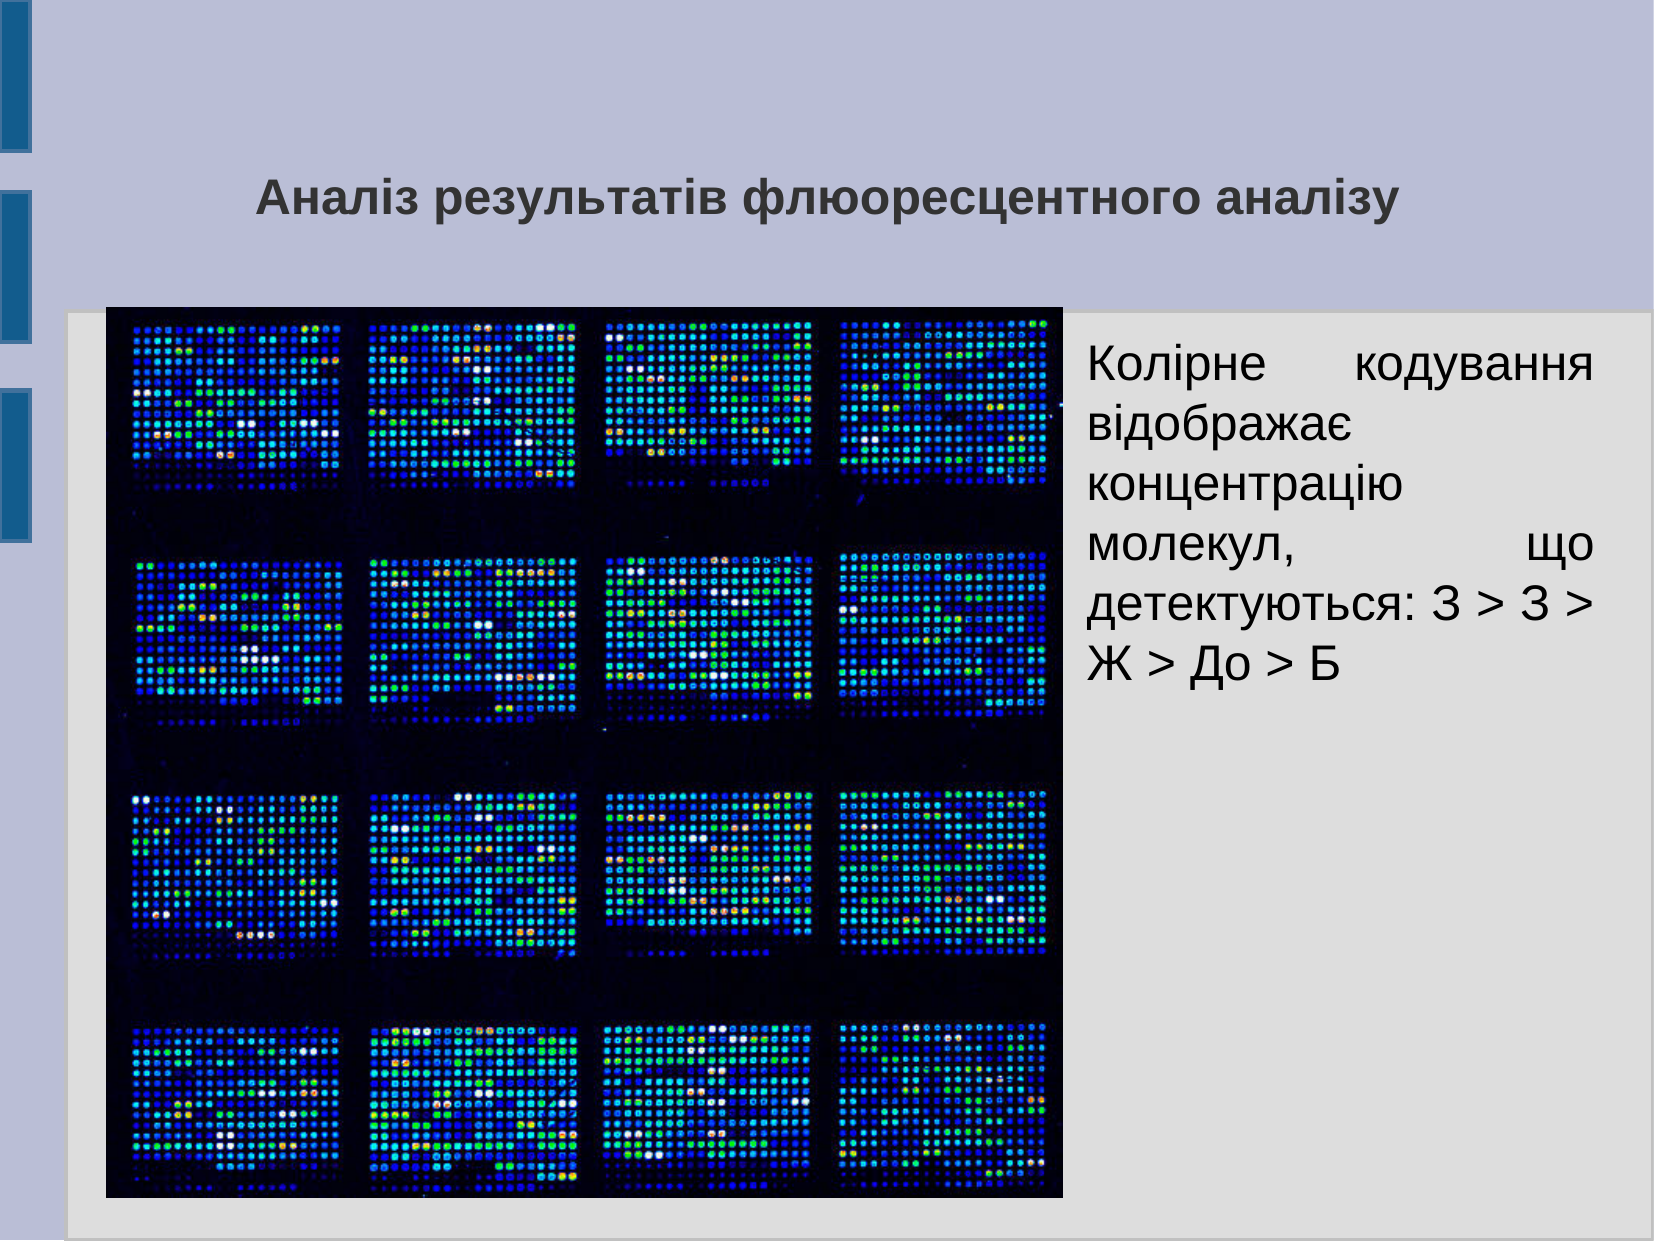

# Аналіз результатів флюоресцентного аналізу
Колірне кодування відображає концентрацію молекул, що детектуються: З > З > Ж > До > Б